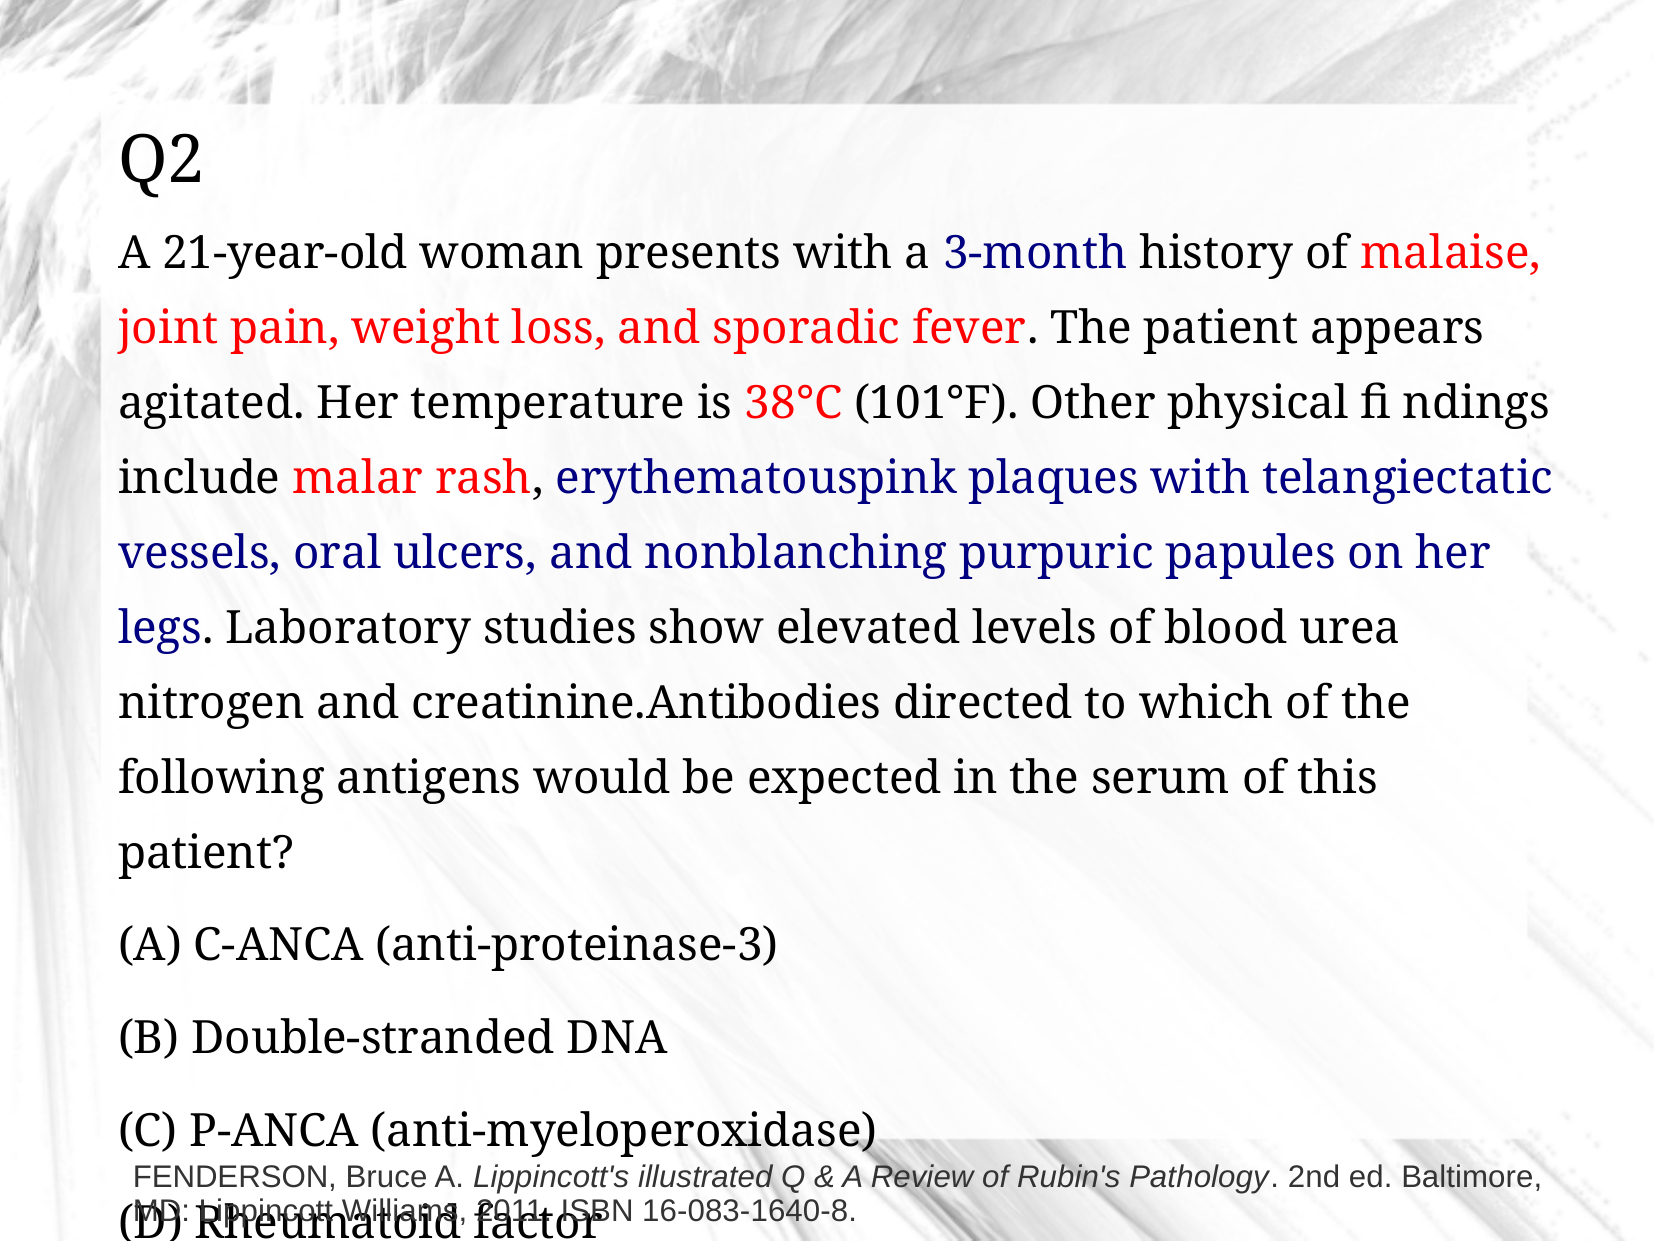

# Q2
A 21-year-old woman presents with a 3-month history of malaise, joint pain, weight loss, and sporadic fever. The patient appears agitated. Her temperature is 38°C (101°F). Other physical fi ndings include malar rash, erythematouspink plaques with telangiectatic vessels, oral ulcers, and nonblanching purpuric papules on her legs. Laboratory studies show elevated levels of blood urea nitrogen and creatinine.Antibodies directed to which of the following antigens would be expected in the serum of this patient?
(A) C-ANCA (anti-proteinase-3)
(B) Double-stranded DNA
(C) P-ANCA (anti-myeloperoxidase)
(D) Rheumatoid factor
(E) Scl-70 (anti-topoisomerase I)
FENDERSON, Bruce A. Lippincott's illustrated Q & A Review of Rubin's Pathology. 2nd ed. Baltimore, MD: Lippincott Williams, 2011. ISBN 16-083-1640-8.